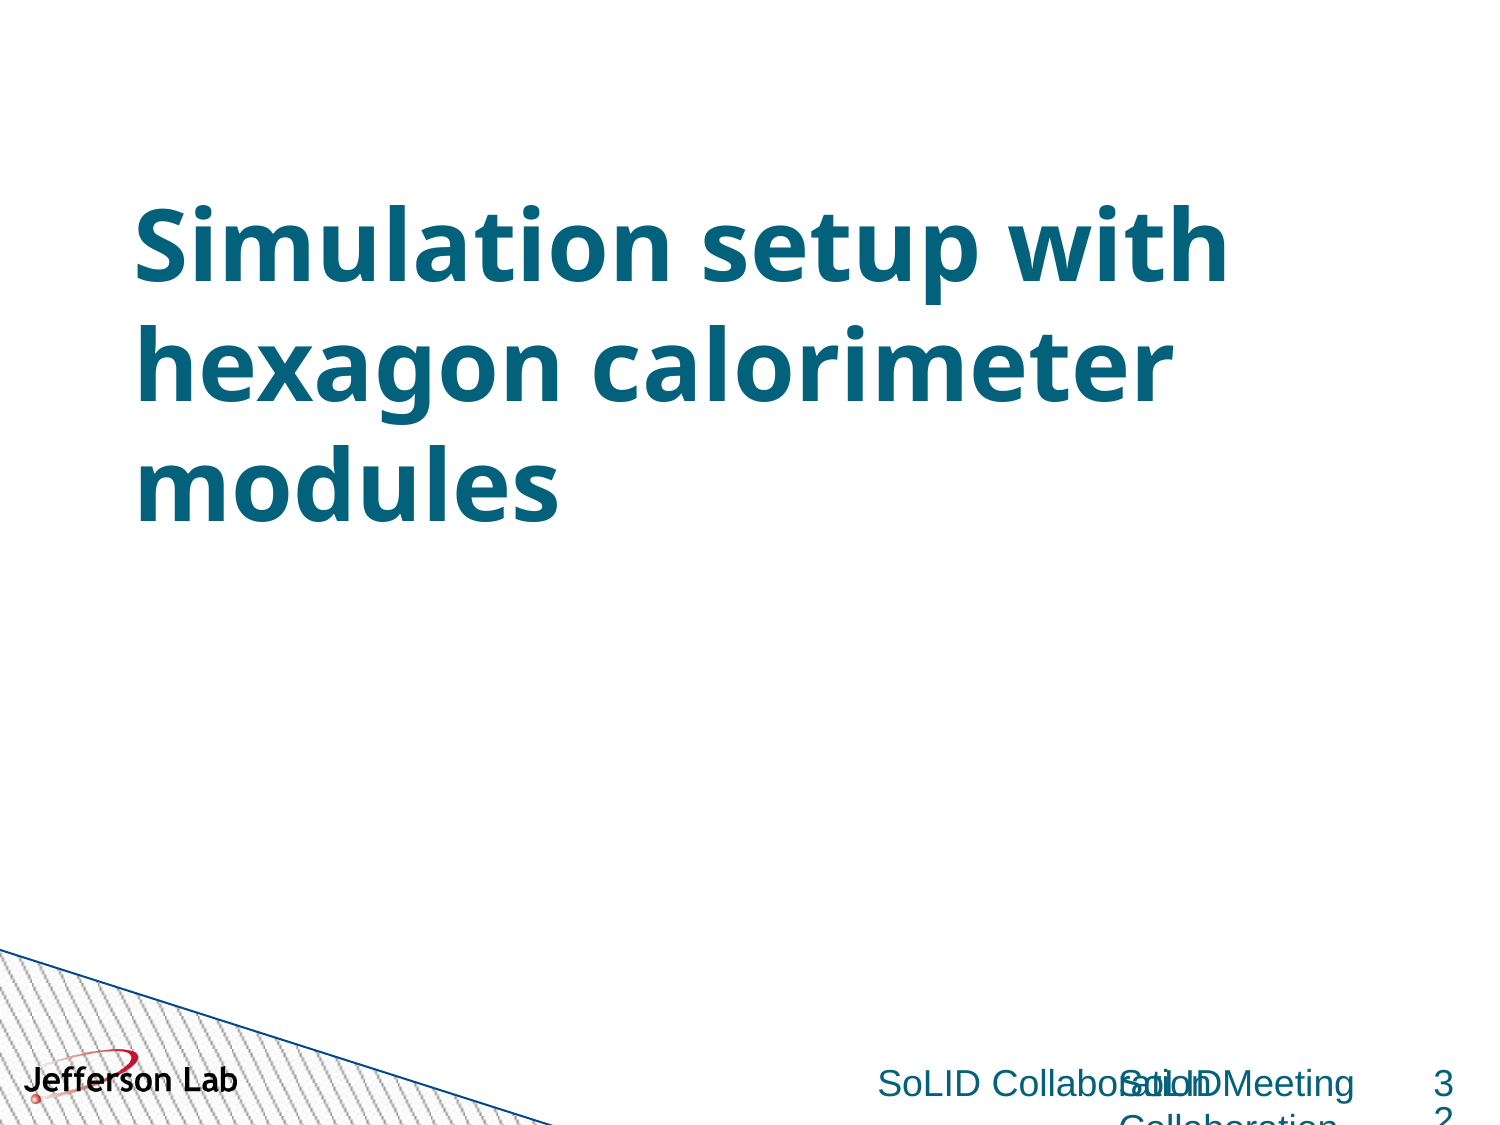

Simulation setup with hexagon calorimeter modules
SoLID Collaboration Meeting